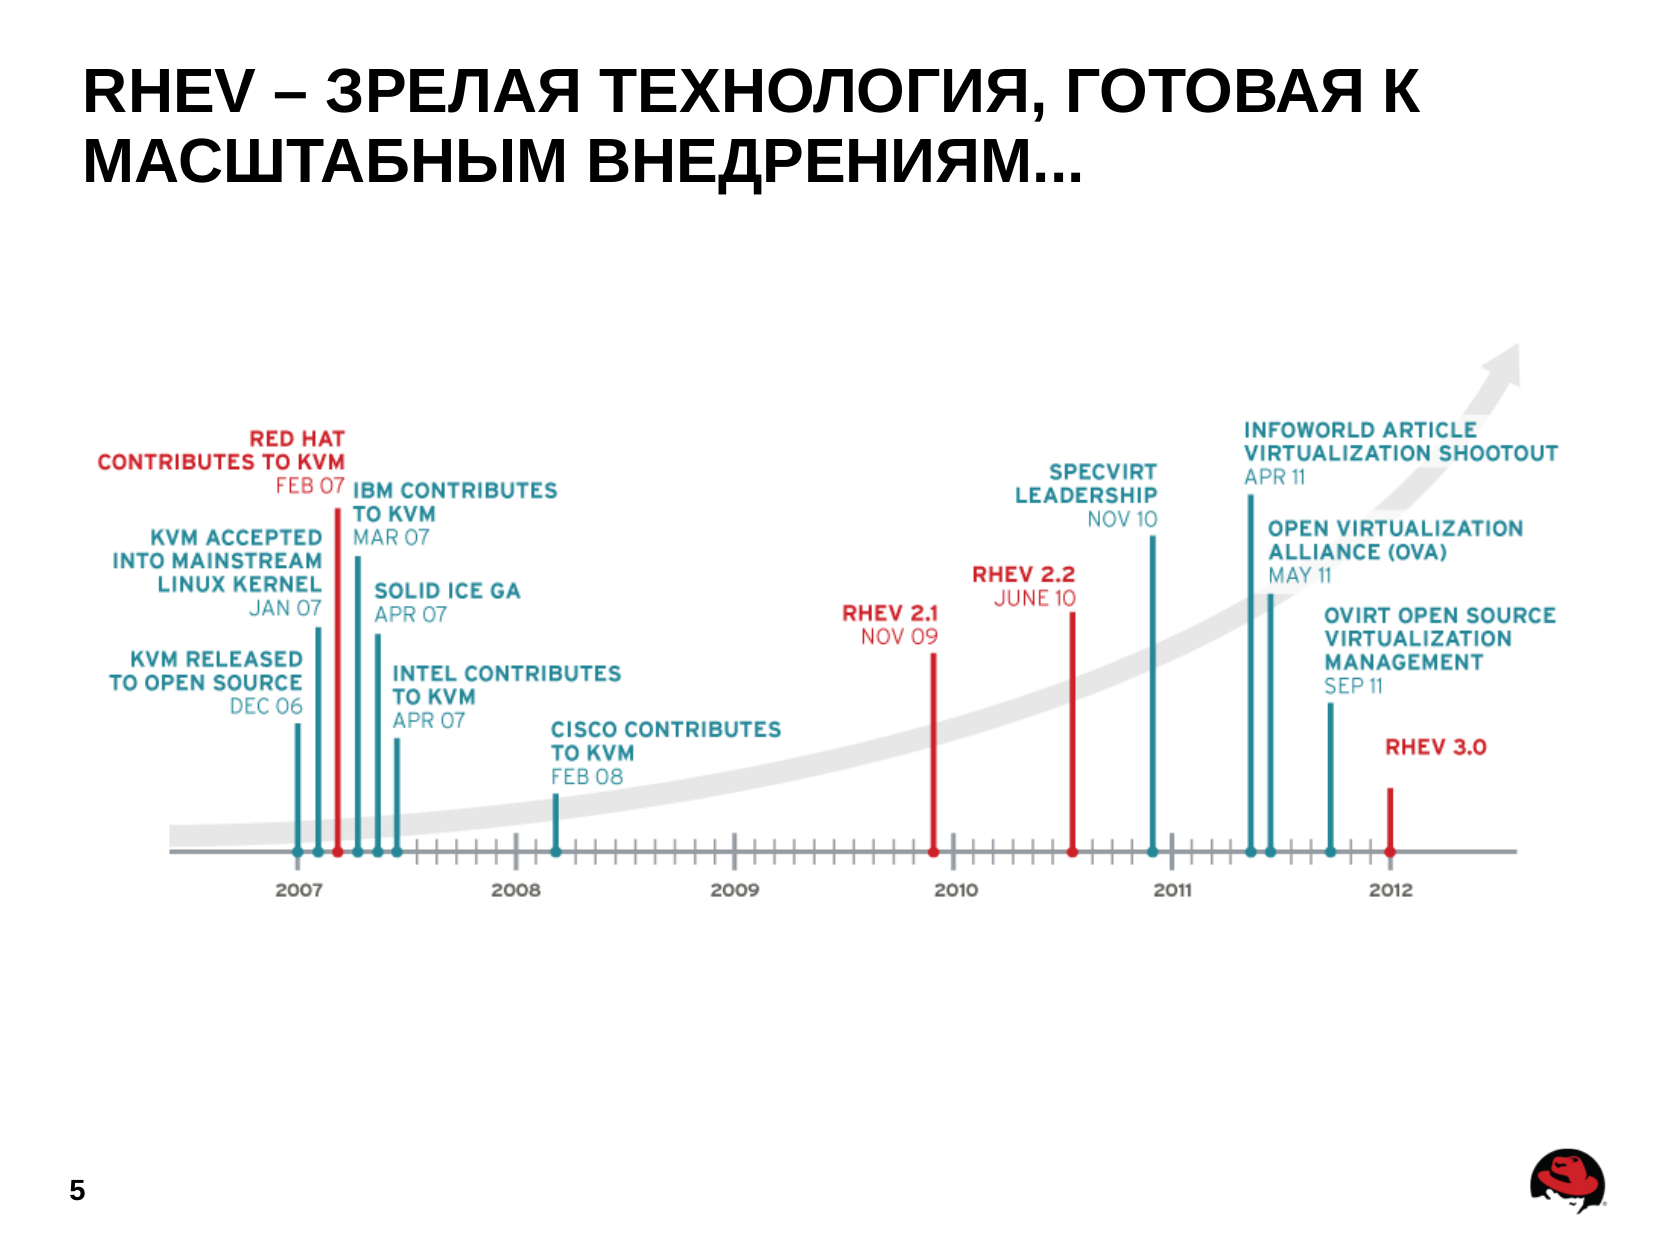

# RHEV – ЗРЕЛАЯ ТЕХНОЛОГИЯ, ГОТОВАЯ К МАСШТАБНЫМ ВНЕДРЕНИЯМ...